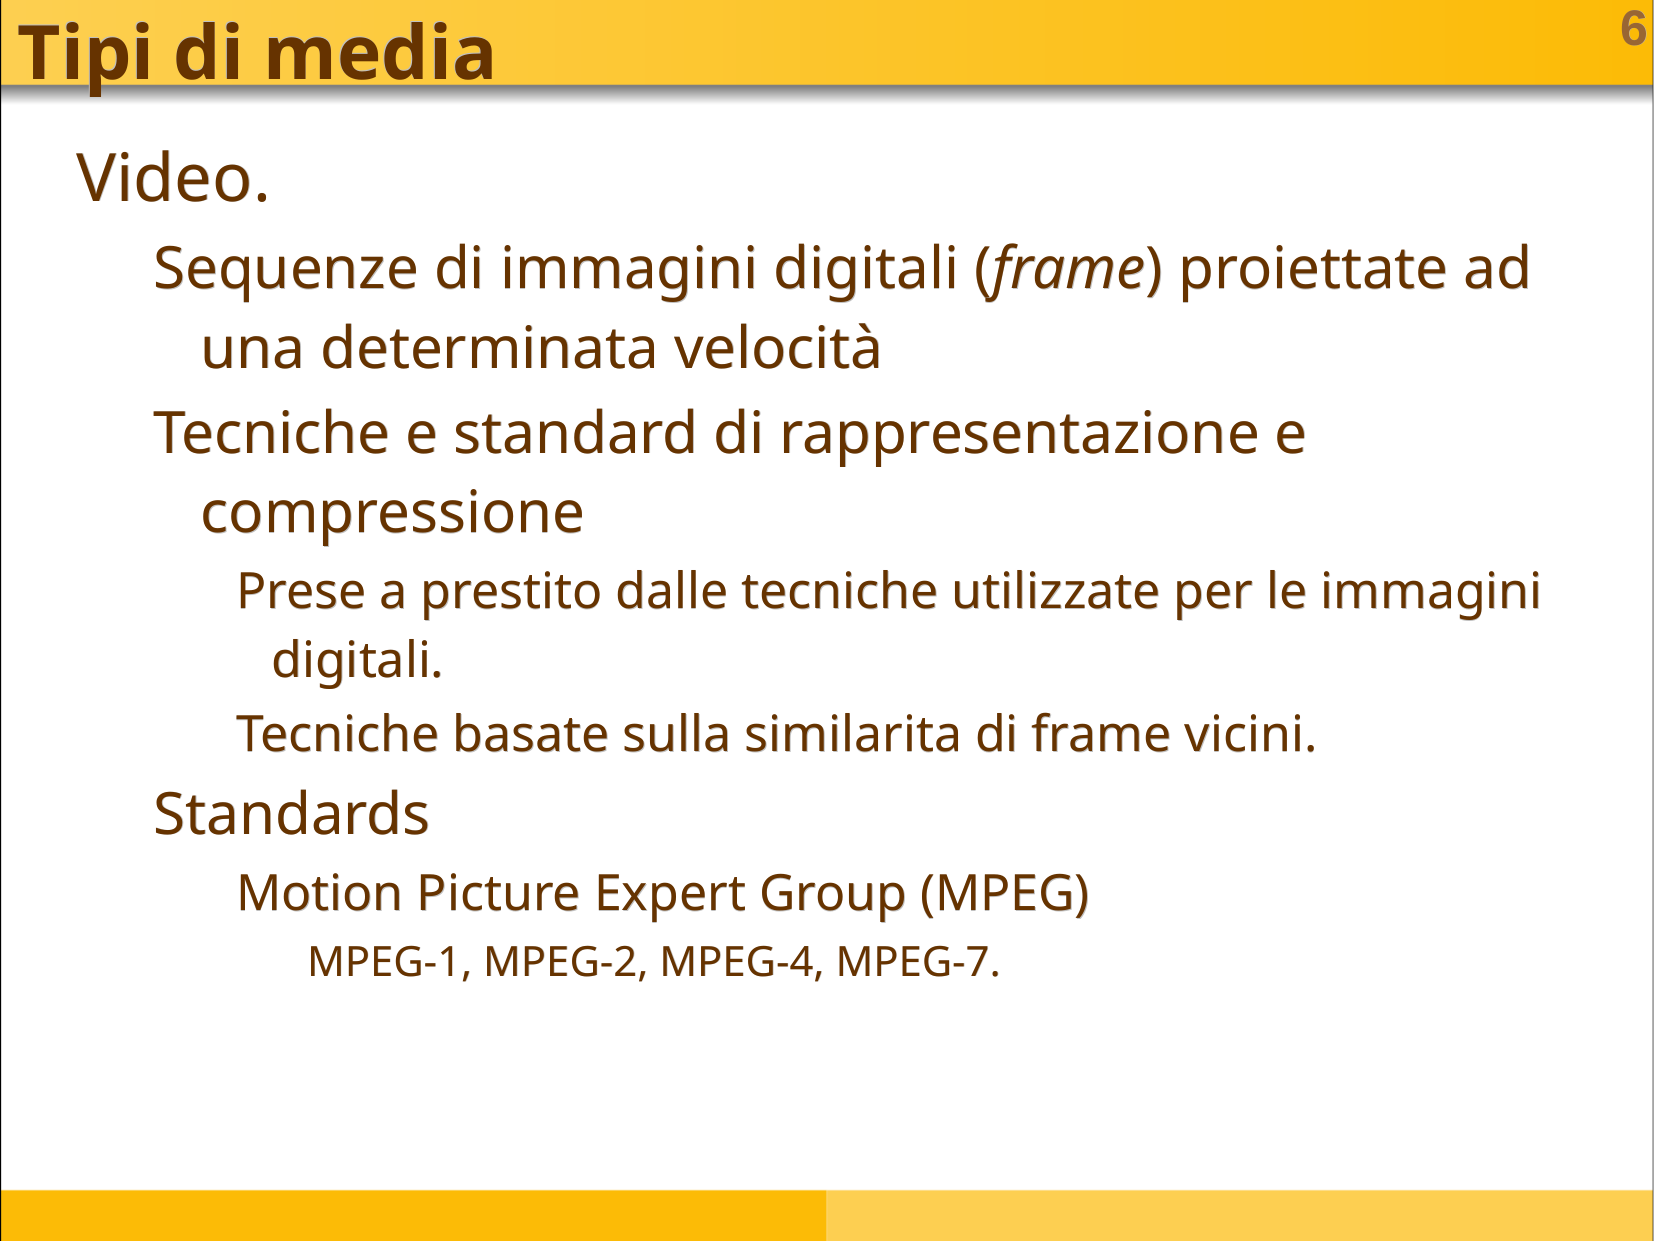

6
# Tipi di media
Video.
Sequenze di immagini digitali (frame) proiettate ad una determinata velocità
Tecniche e standard di rappresentazione e compressione
Prese a prestito dalle tecniche utilizzate per le immagini digitali.
Tecniche basate sulla similarita di frame vicini.
Standards
Motion Picture Expert Group (MPEG)
MPEG-1, MPEG-2, MPEG-4, MPEG-7.